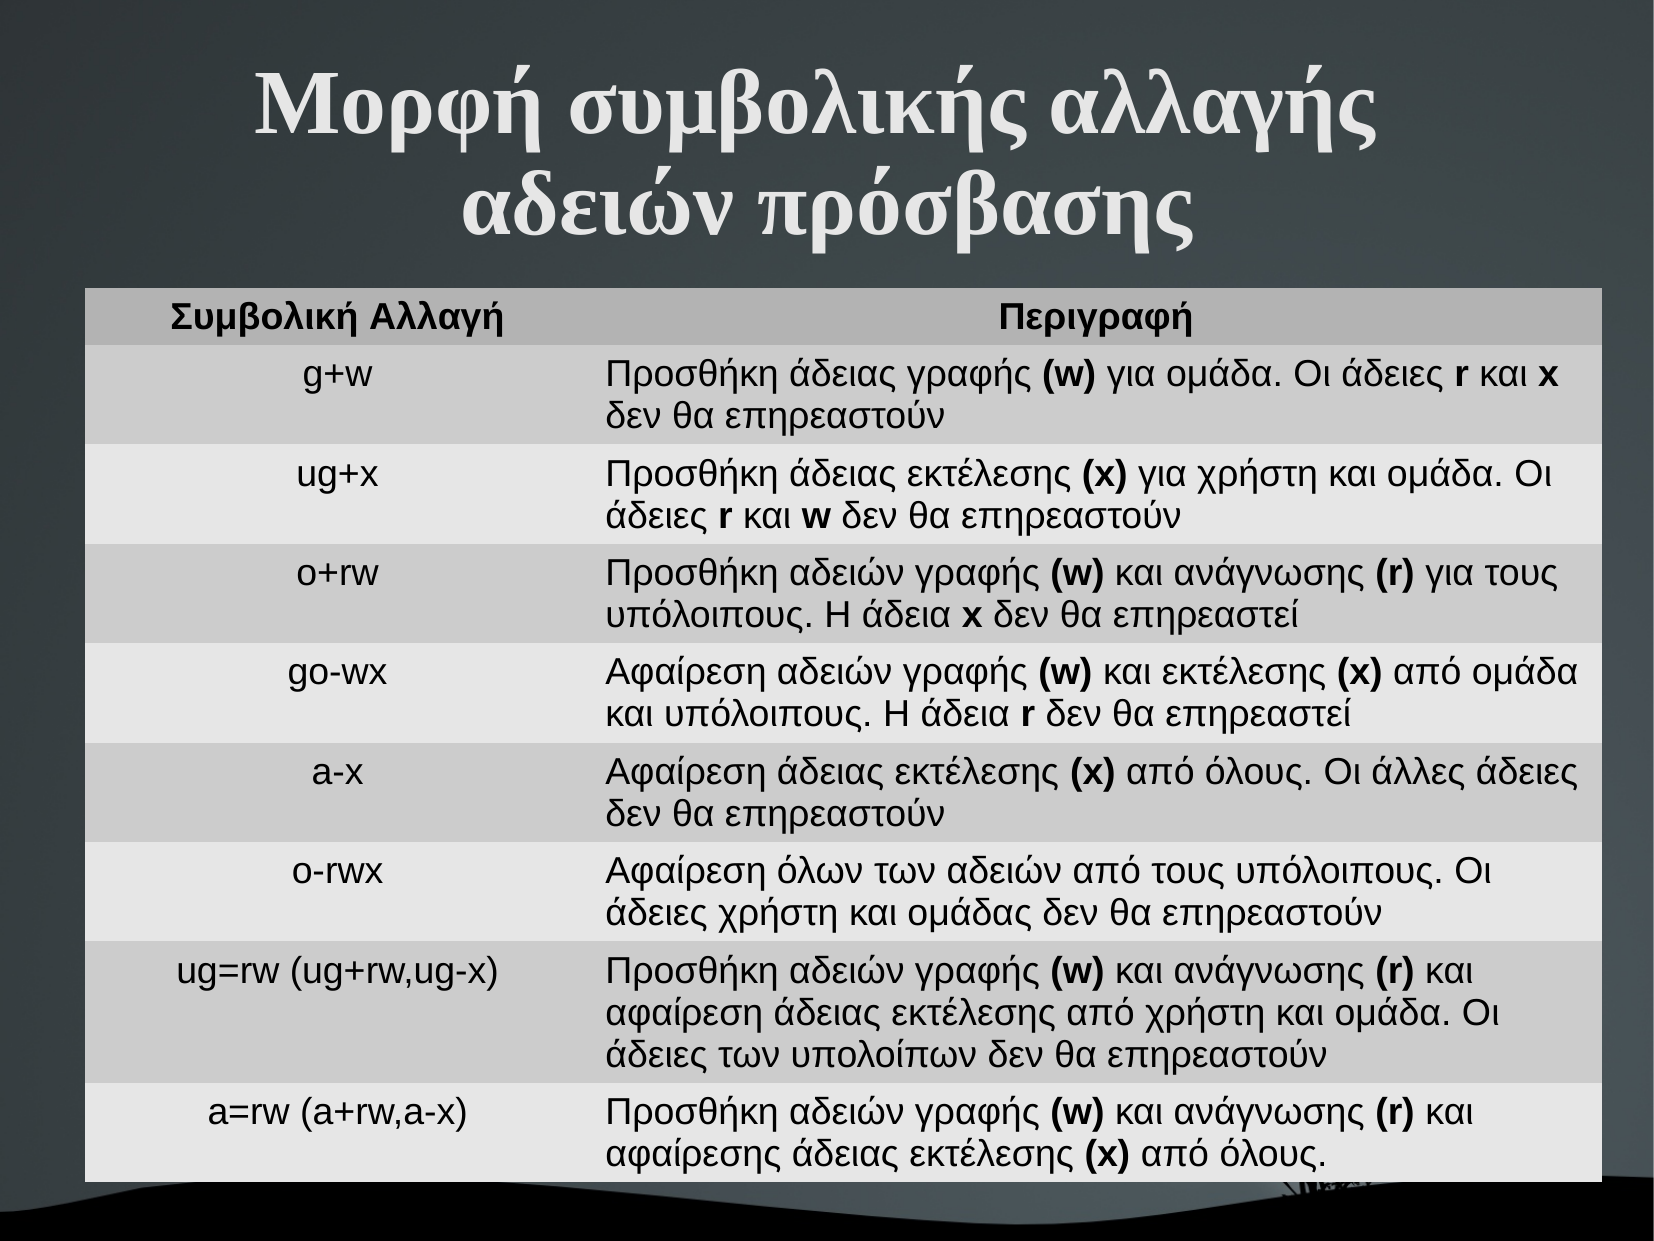

# Μορφή συμβολικής αλλαγής αδειών πρόσβασης
| Συμβολική Αλλαγή | Περιγραφή |
| --- | --- |
| g+w | Προσθήκη άδειας γραφής (w) για ομάδα. Οι άδειες r και x δεν θα επηρεαστούν |
| ug+x | Προσθήκη άδειας εκτέλεσης (x) για χρήστη και ομάδα. Οι άδειες r και w δεν θα επηρεαστούν |
| o+rw | Προσθήκη αδειών γραφής (w) και ανάγνωσης (r) για τους υπόλοιπους. Η άδεια x δεν θα επηρεαστεί |
| go-wx | Αφαίρεση αδειών γραφής (w) και εκτέλεσης (x) από ομάδα και υπόλοιπους. Η άδεια r δεν θα επηρεαστεί |
| a-x | Αφαίρεση άδειας εκτέλεσης (x) από όλους. Οι άλλες άδειες δεν θα επηρεαστούν |
| o-rwx | Αφαίρεση όλων των αδειών από τους υπόλοιπους. Οι άδειες χρήστη και ομάδας δεν θα επηρεαστούν |
| ug=rw (ug+rw,ug-x) | Προσθήκη αδειών γραφής (w) και ανάγνωσης (r) και αφαίρεση άδειας εκτέλεσης από χρήστη και ομάδα. Οι άδειες των υπολοίπων δεν θα επηρεαστούν |
| a=rw (a+rw,a-x) | Προσθήκη αδειών γραφής (w) και ανάγνωσης (r) και αφαίρεσης άδειας εκτέλεσης (x) από όλους. |